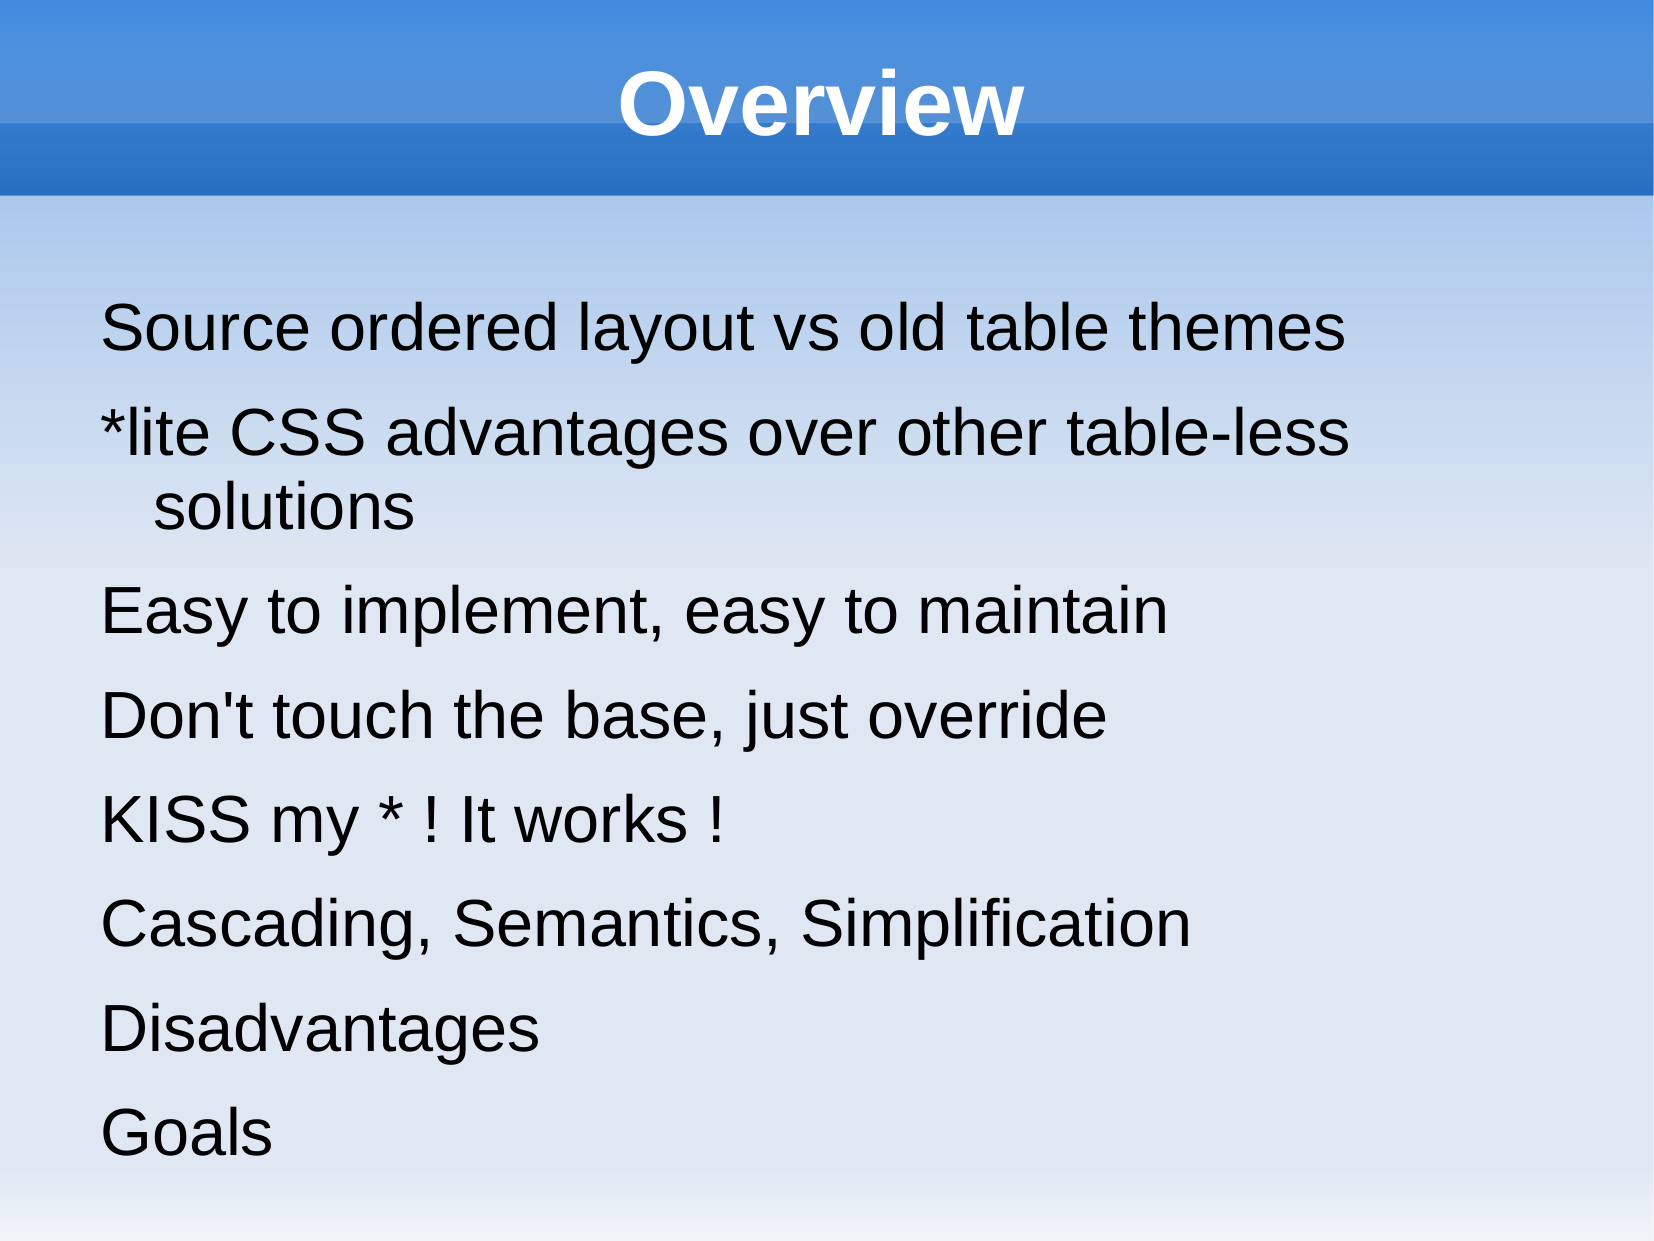

# Overview
Source ordered layout vs old table themes
*lite CSS advantages over other table-less solutions
Easy to implement, easy to maintain
Don't touch the base, just override
KISS my * ! It works !
Cascading, Semantics, Simplification
Disadvantages
Goals